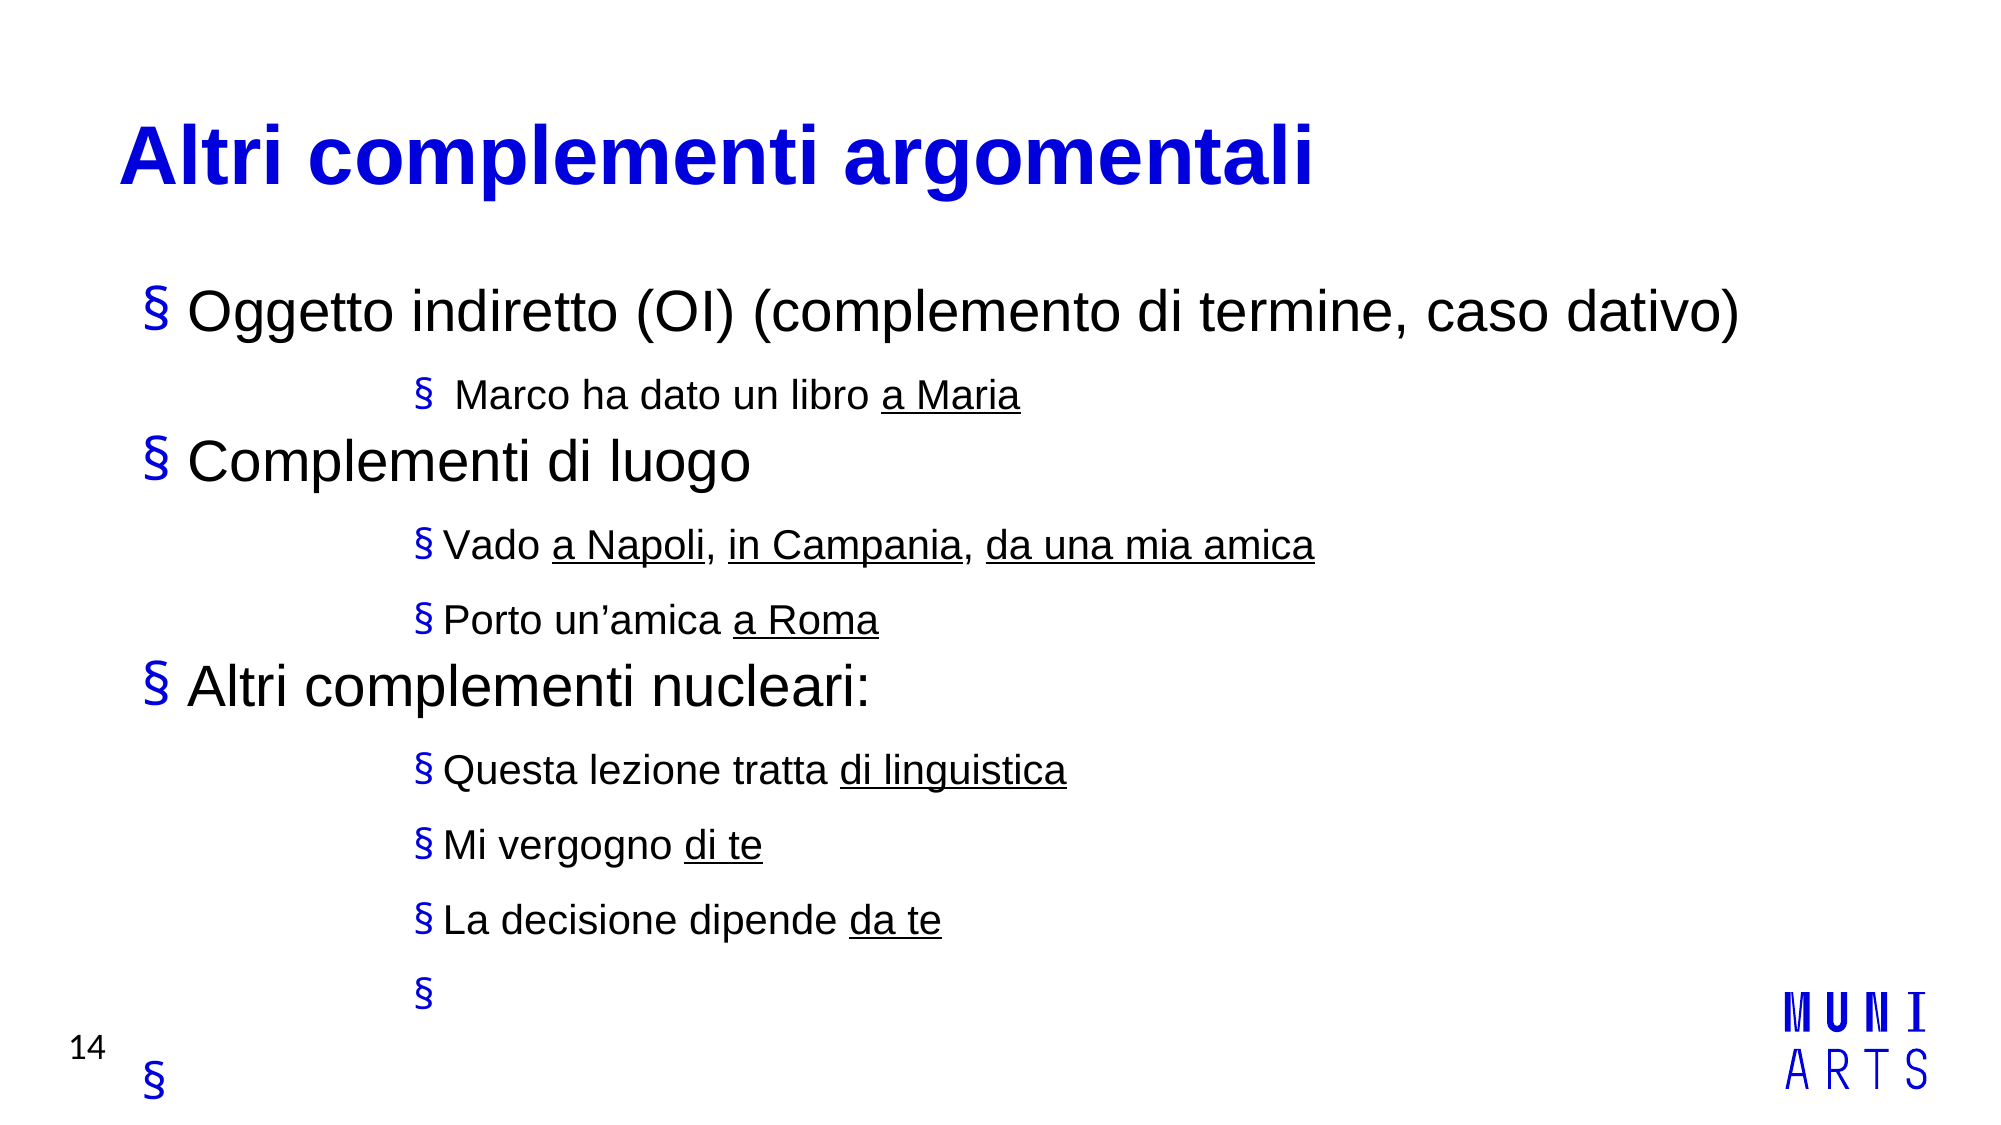

# Altri complementi argomentali
 Oggetto indiretto (OI) (complemento di termine, caso dativo)
 Marco ha dato un libro a Maria
 Complementi di luogo
Vado a Napoli, in Campania, da una mia amica
Porto un’amica a Roma
 Altri complementi nucleari:
Questa lezione tratta di linguistica
Mi vergogno di te
La decisione dipende da te
14